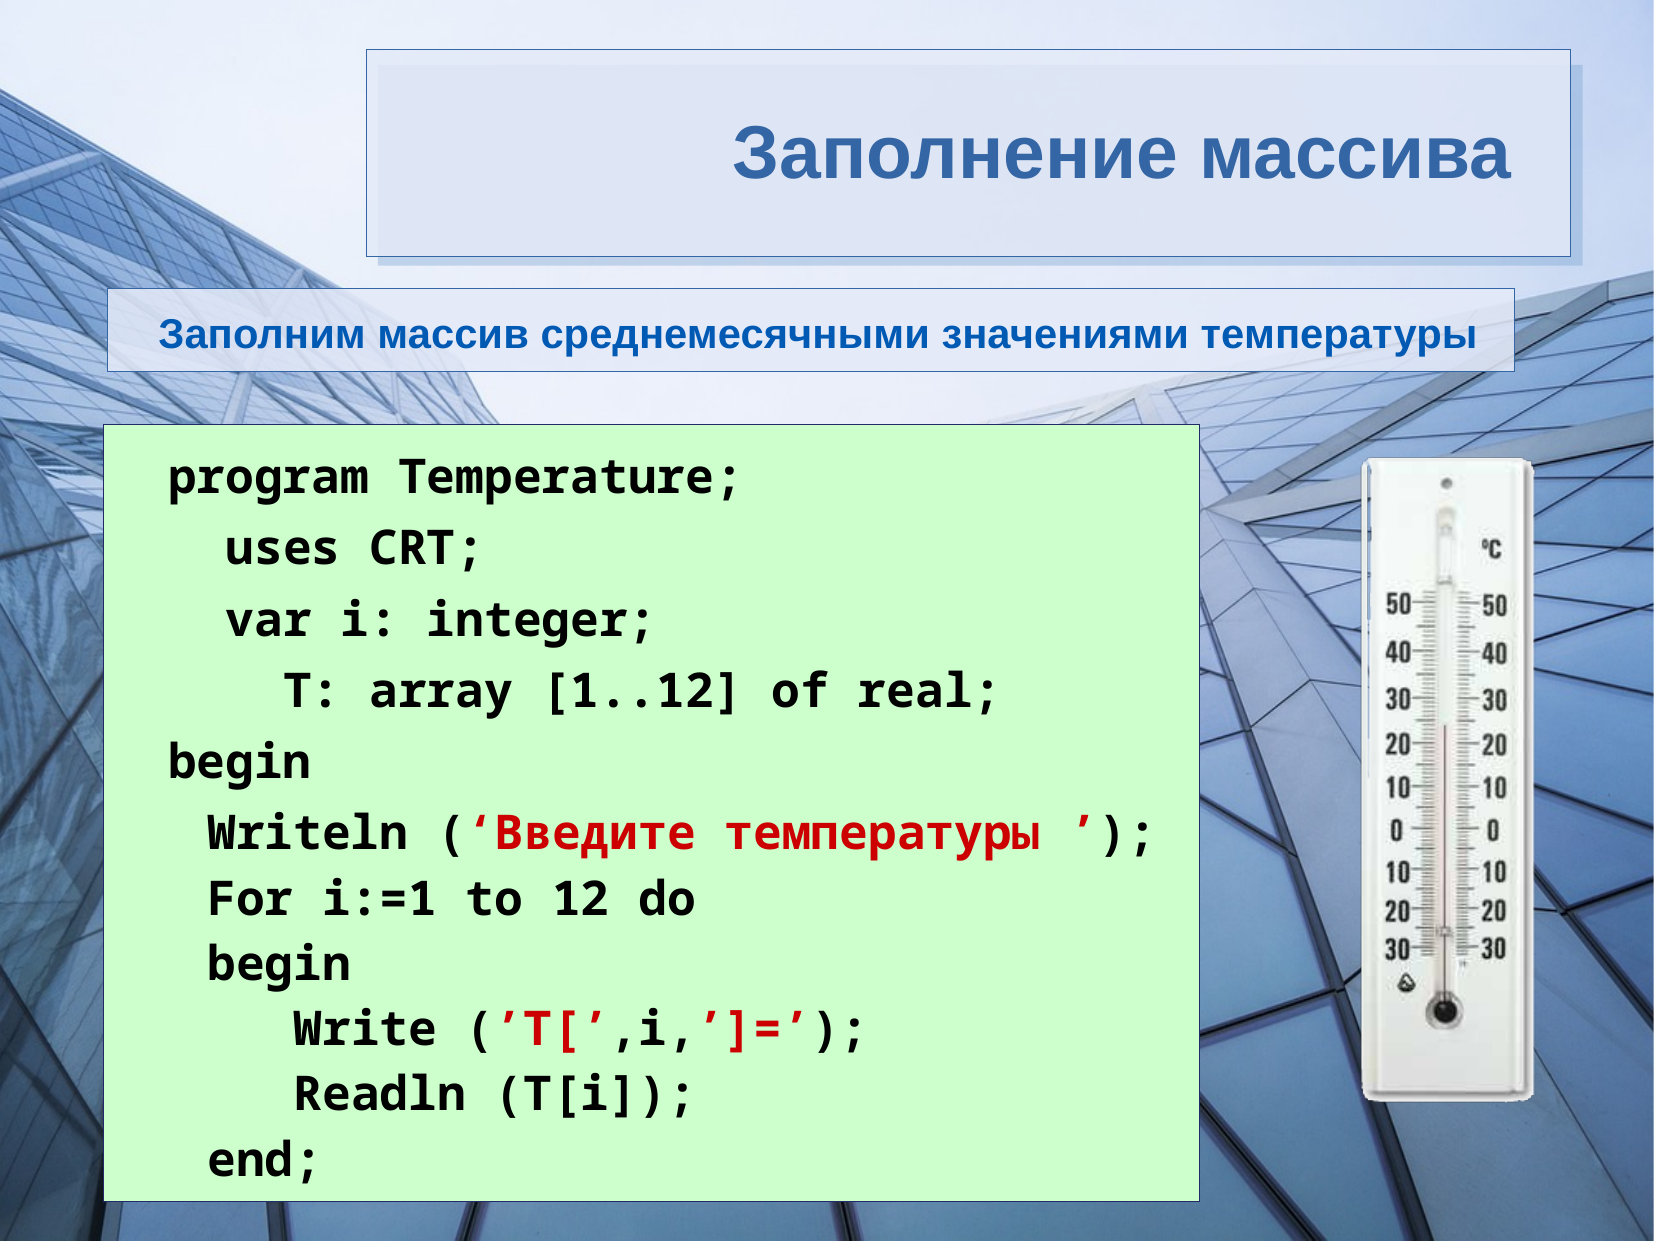

# Заполнение массива
Заполним массив среднемесячными значениями температуры
program Temperature;
 uses CRT;
 var i: integer;
 T: array [1..12] of real;
begin
 Writeln (‘Введите температуры ’);
 For i:=1 to 12 do
 begin
 Write (’T[’,i,’]=’);
 Readln (T[i]);
 end;
end.